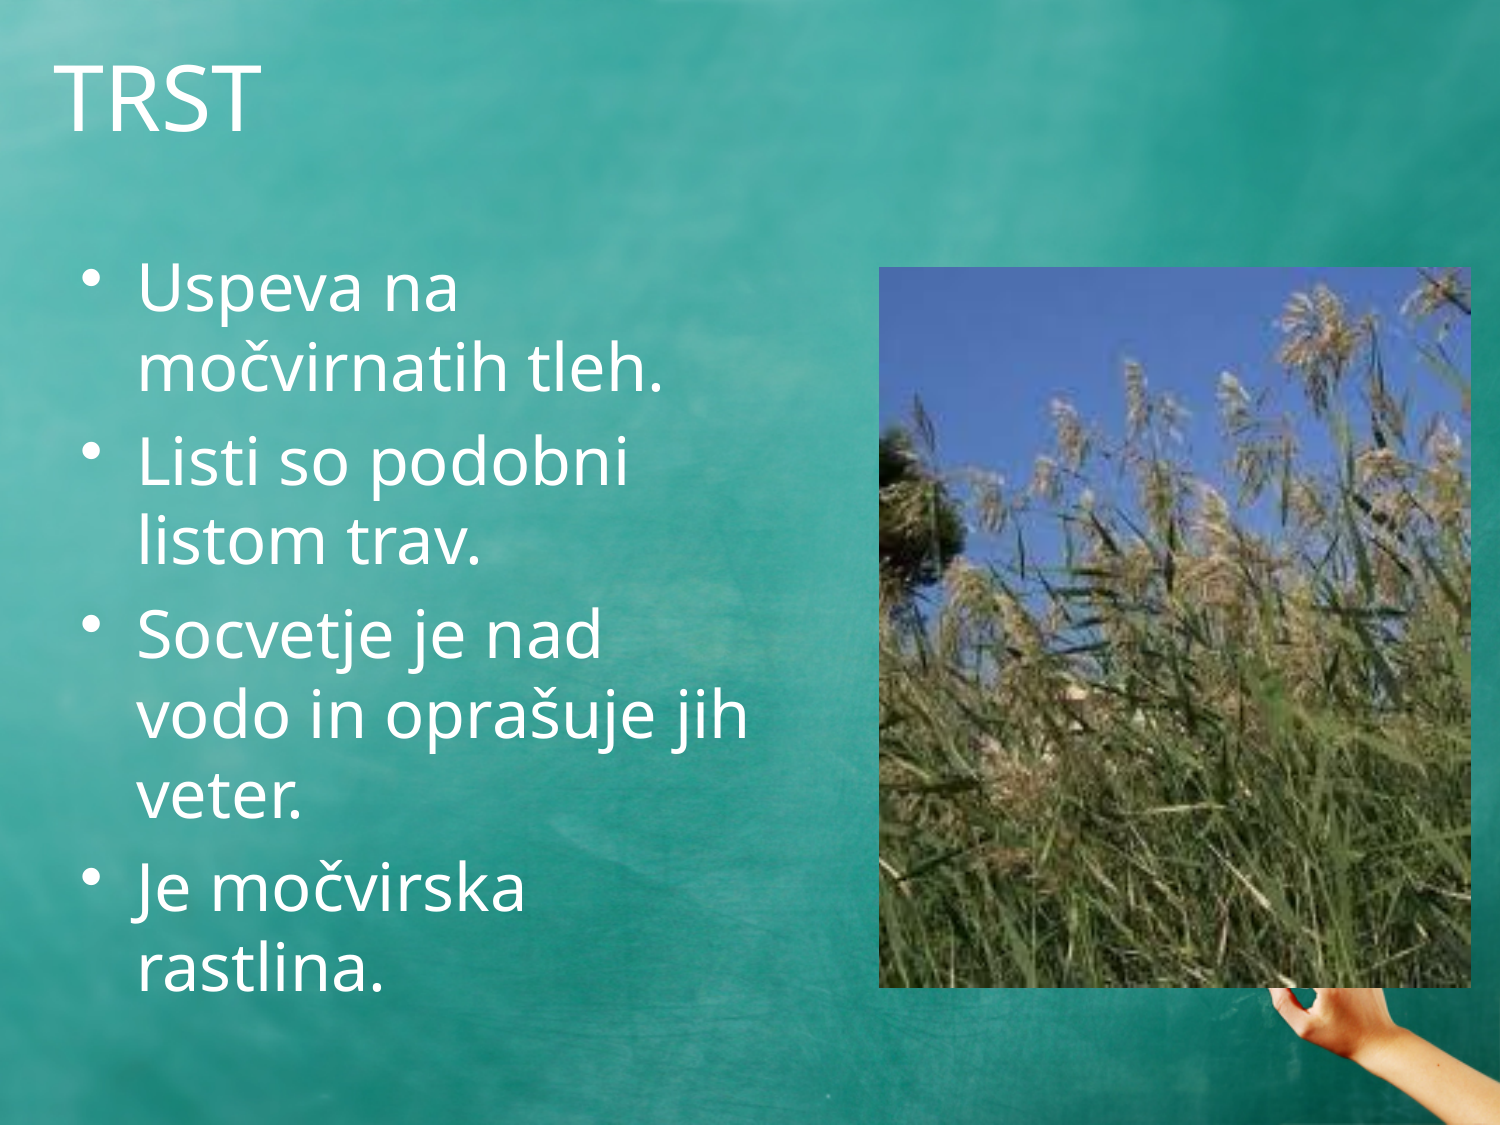

# TRST
Uspeva na močvirnatih tleh.
Listi so podobni listom trav.
Socvetje je nad vodo in oprašuje jih veter.
Je močvirska rastlina.